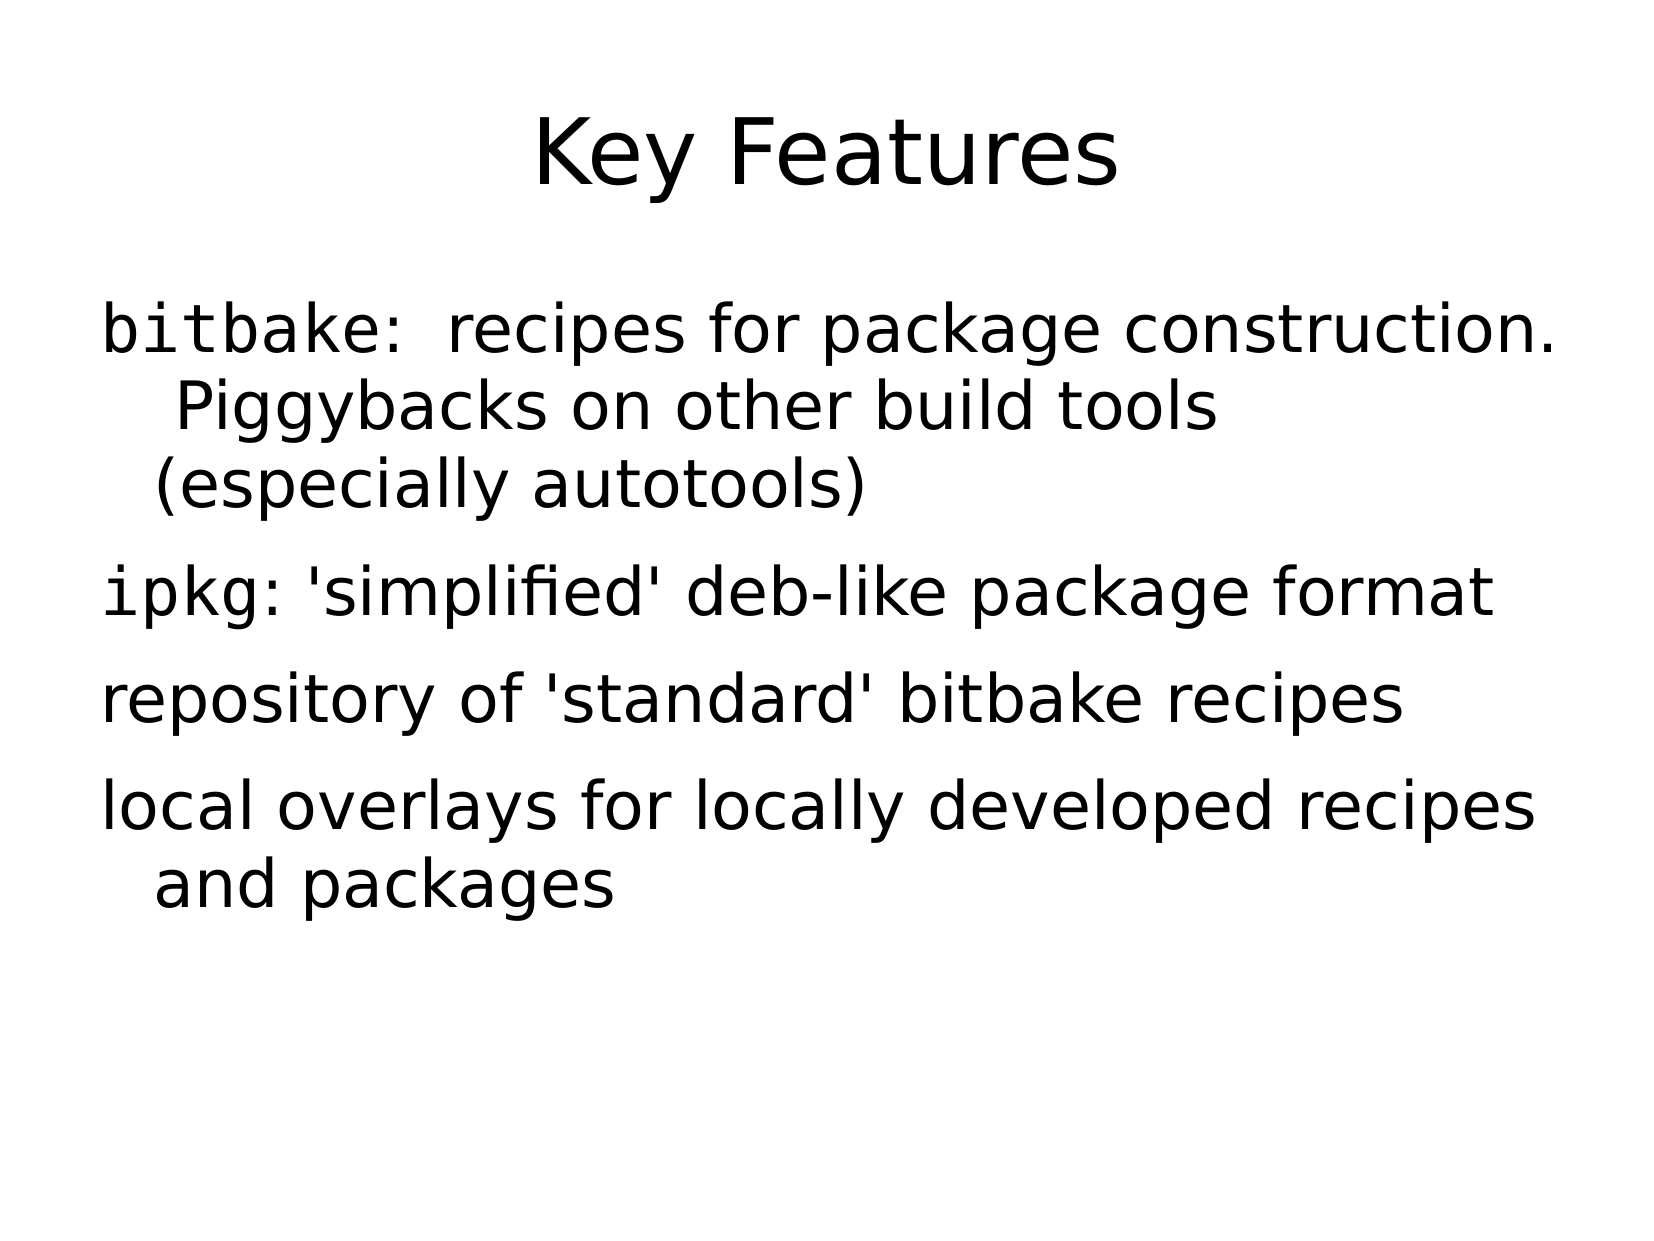

# Key Features
bitbake: recipes for package construction. Piggybacks on other build tools (especially autotools)
ipkg: 'simplified' deb-like package format
repository of 'standard' bitbake recipes
local overlays for locally developed recipes and packages